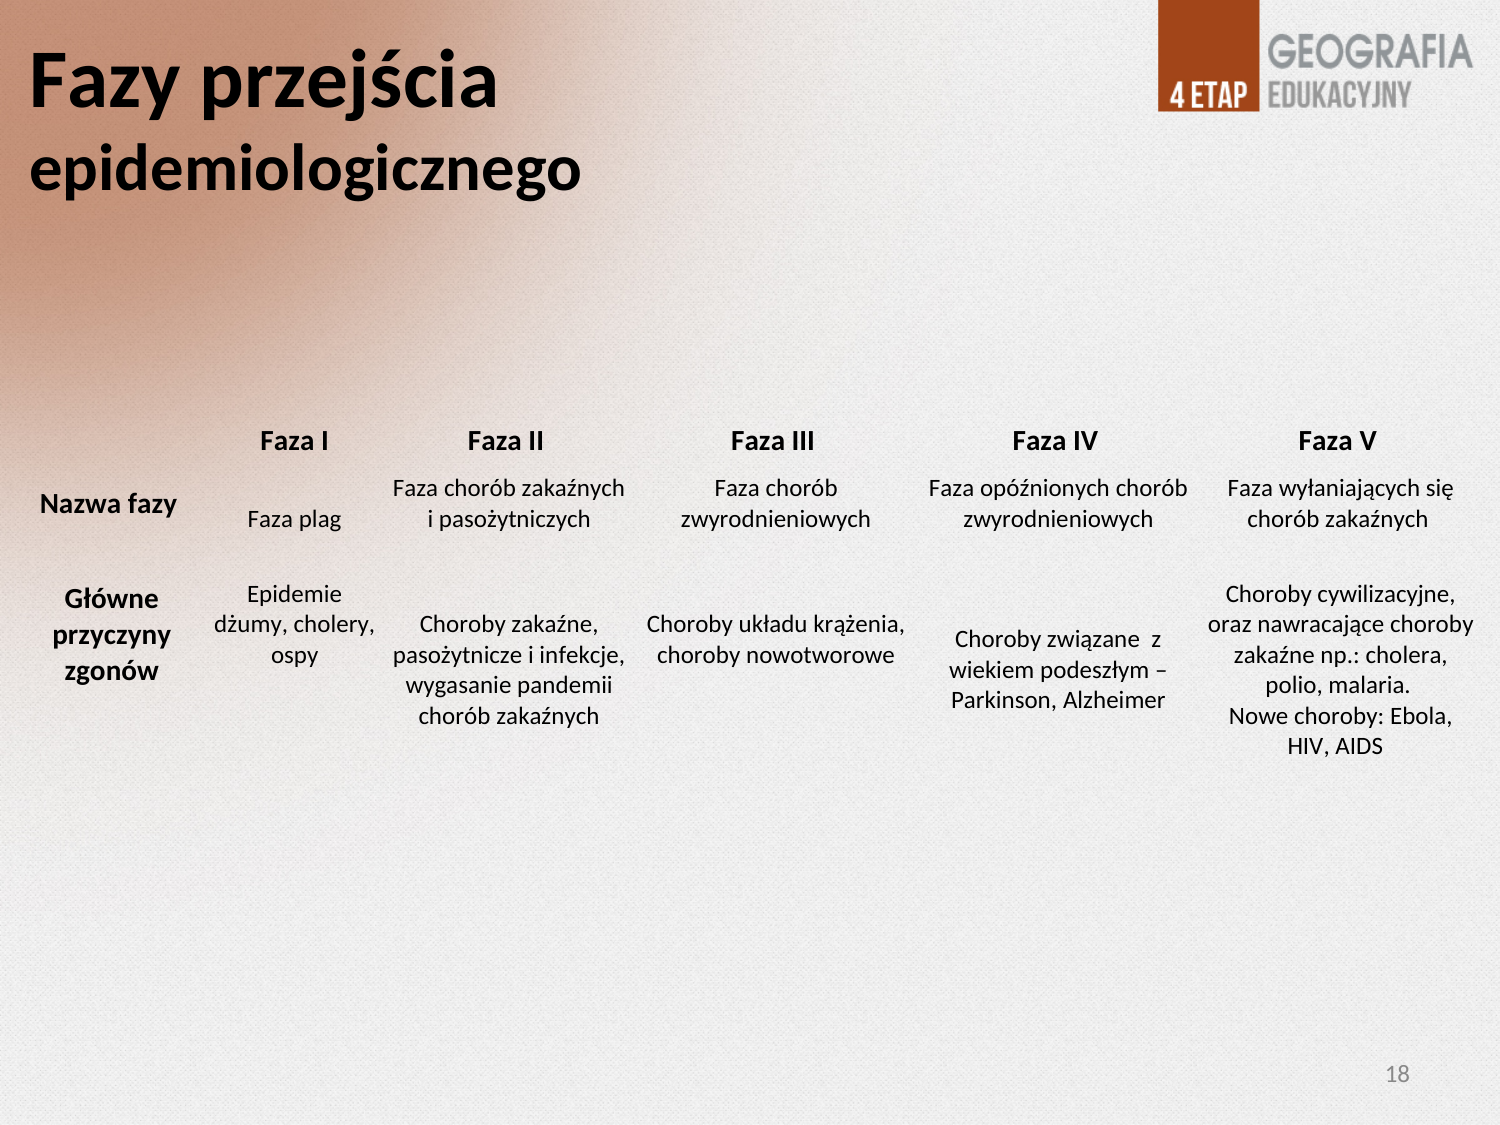

Fazy przejścia
epidemiologicznego
| | Faza I | Faza II | Faza III | Faza IV | Faza V |
| --- | --- | --- | --- | --- | --- |
| Nazwa fazy | Faza plag | Faza chorób zakaźnych i pasożytniczych | Faza chorób zwyrodnieniowych | Faza opóźnionych chorób zwyrodnieniowych | Faza wyłaniających się chorób zakaźnych |
| Główne przyczyny zgonów | Epidemie dżumy, cholery, ospy | Choroby zakaźne, pasożytnicze i infekcje, wygasanie pandemii chorób zakaźnych | Choroby układu krążenia, choroby nowotworowe | Choroby związane z wiekiem podeszłym – Parkinson, Alzheimer | Choroby cywilizacyjne, oraz nawracające choroby zakaźne np.: cholera, polio, malaria. Nowe choroby: Ebola, HIV, AIDS |